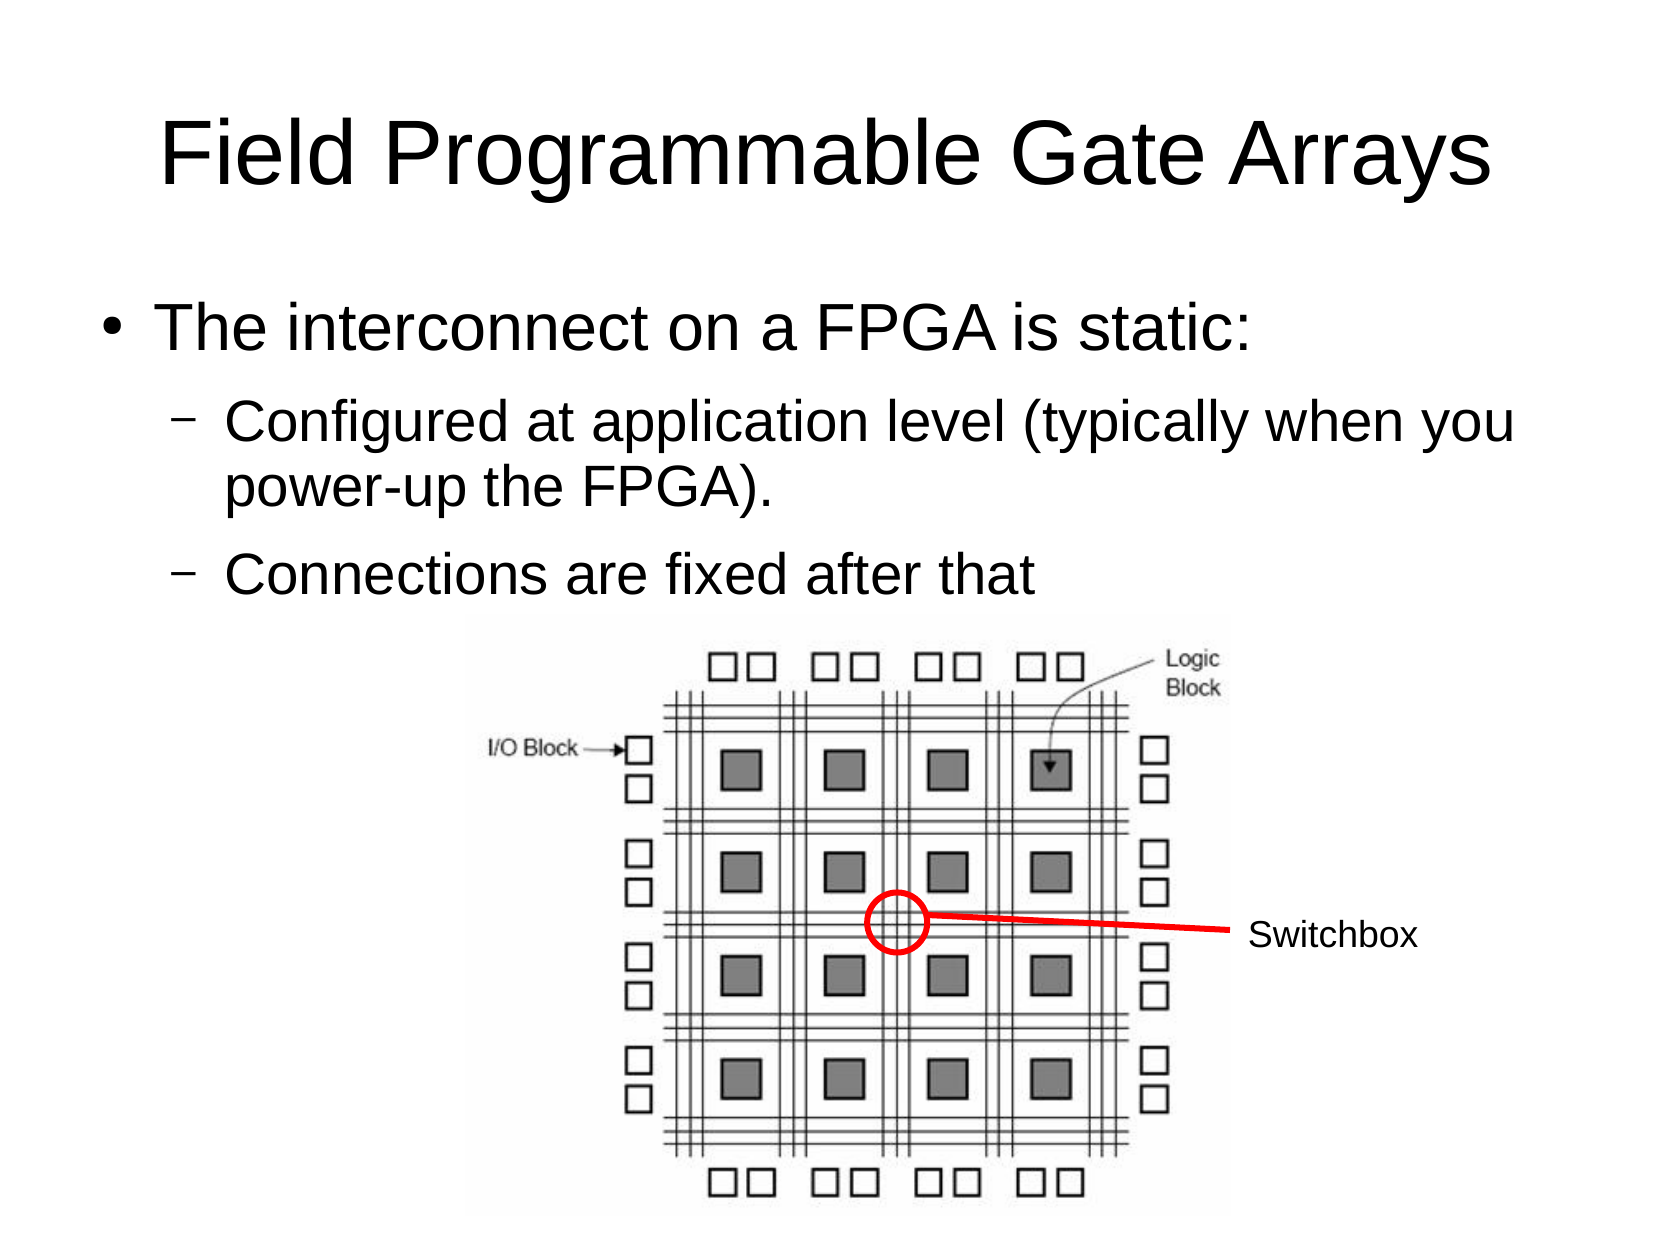

# Field Programmable Gate Arrays
The interconnect on a FPGA is static:
Configured at application level (typically when you power-up the FPGA).
Connections are fixed after that
Switchbox